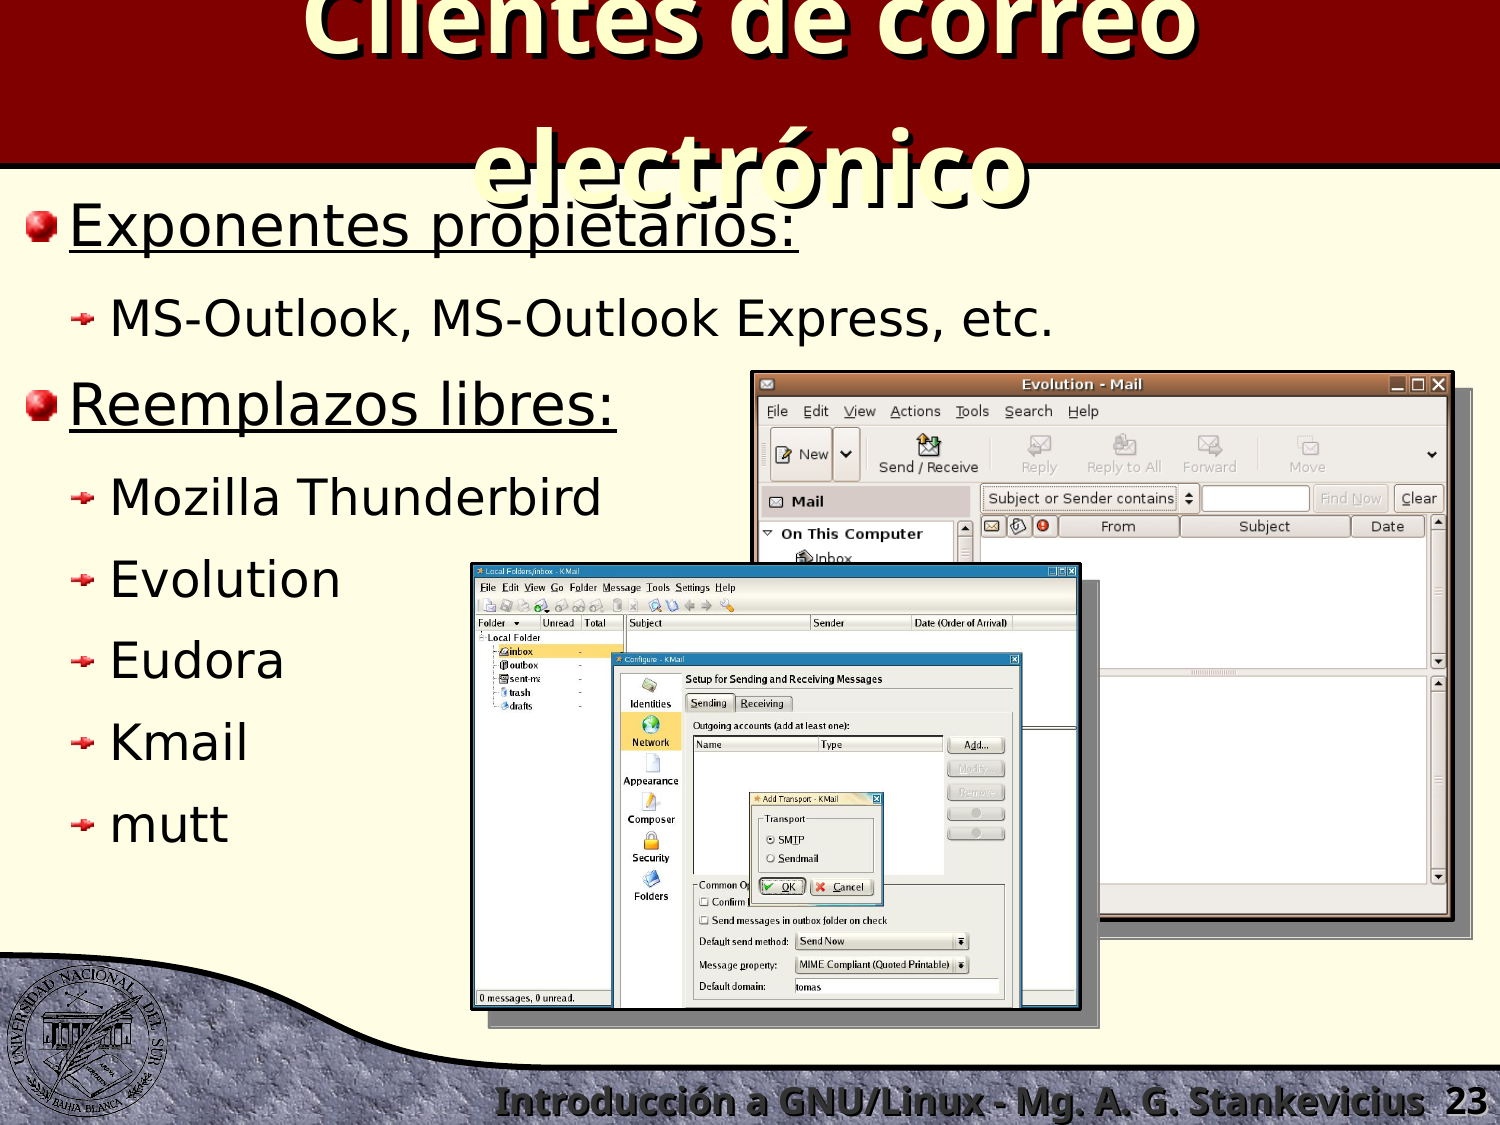

# Clientes de correo electrónico
Exponentes propietarios:
MS-Outlook, MS-Outlook Express, etc.
Reemplazos libres:
Mozilla Thunderbird
Evolution
Eudora
Kmail
mutt
23